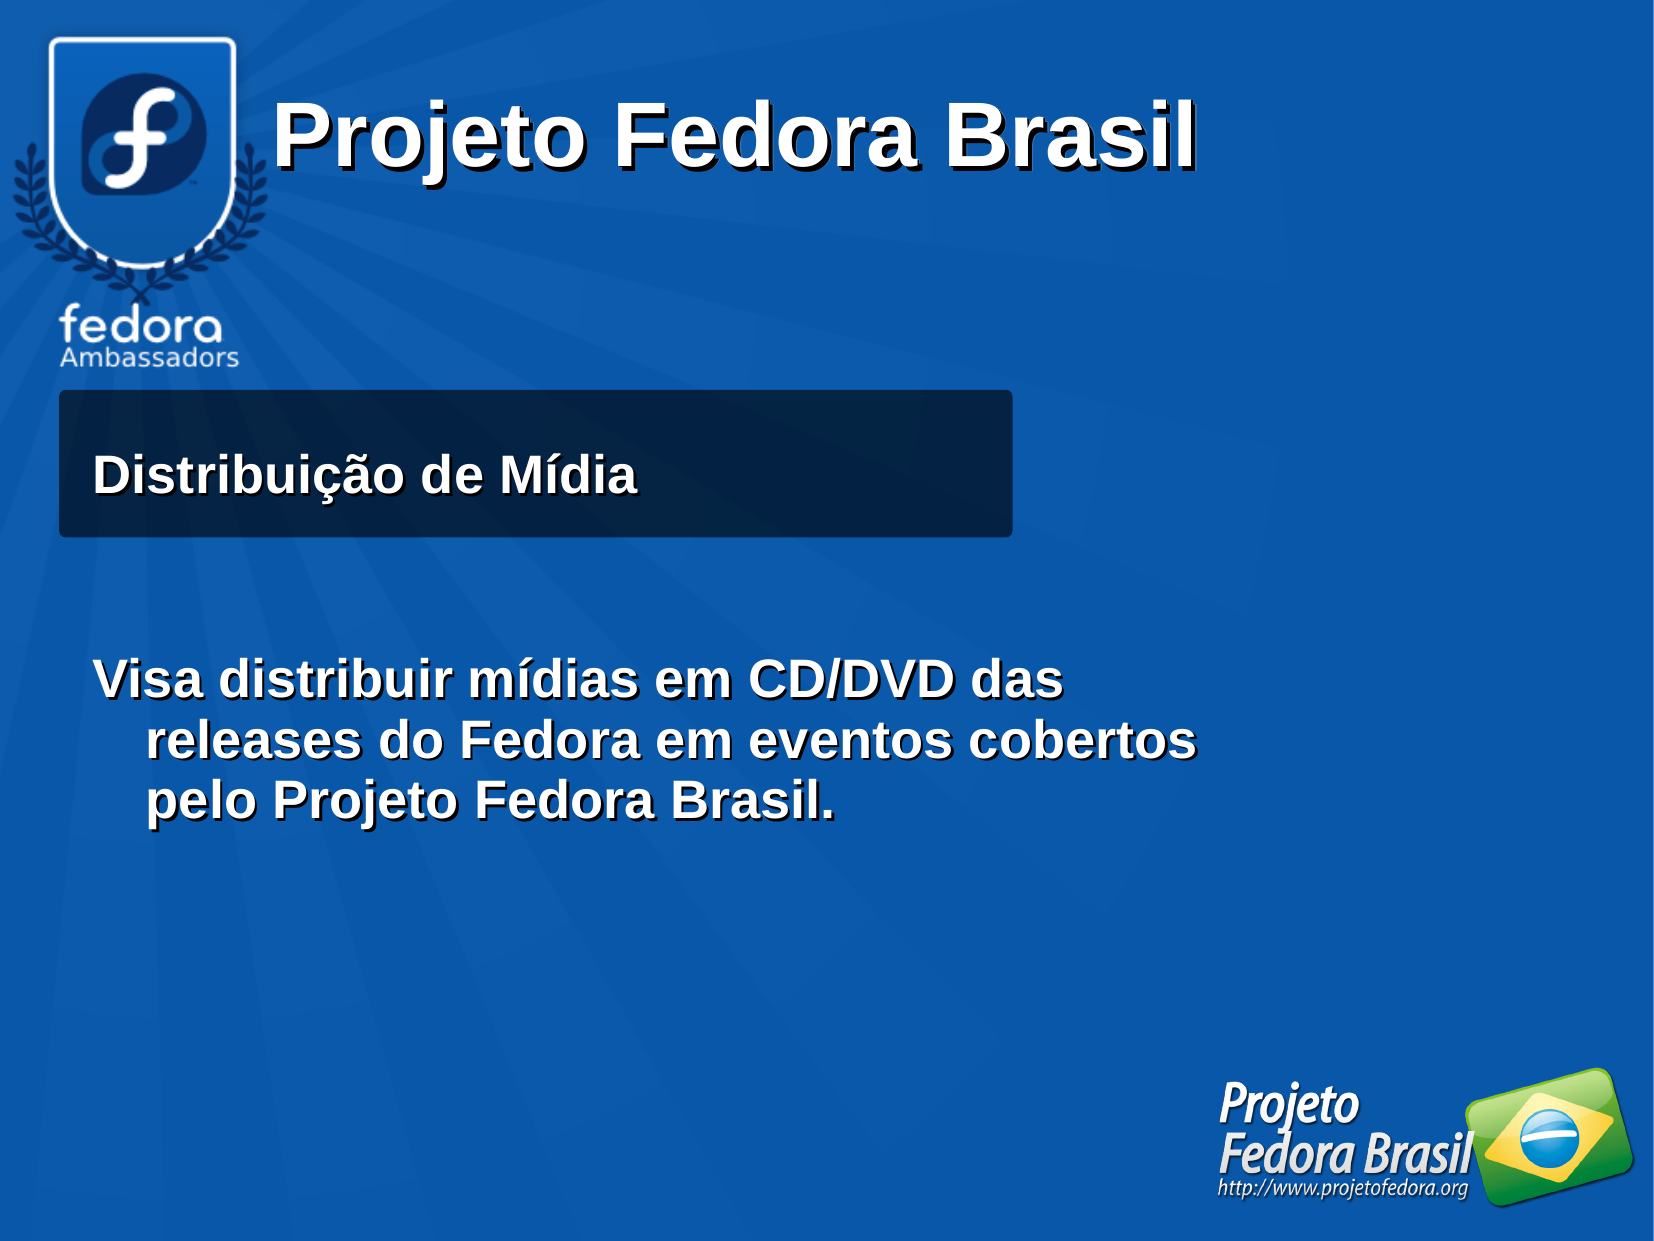

# Projeto Fedora Brasil
Distribuição de Mídia
Visa distribuir mídias em CD/DVD das releases do Fedora em eventos cobertos pelo Projeto Fedora Brasil.